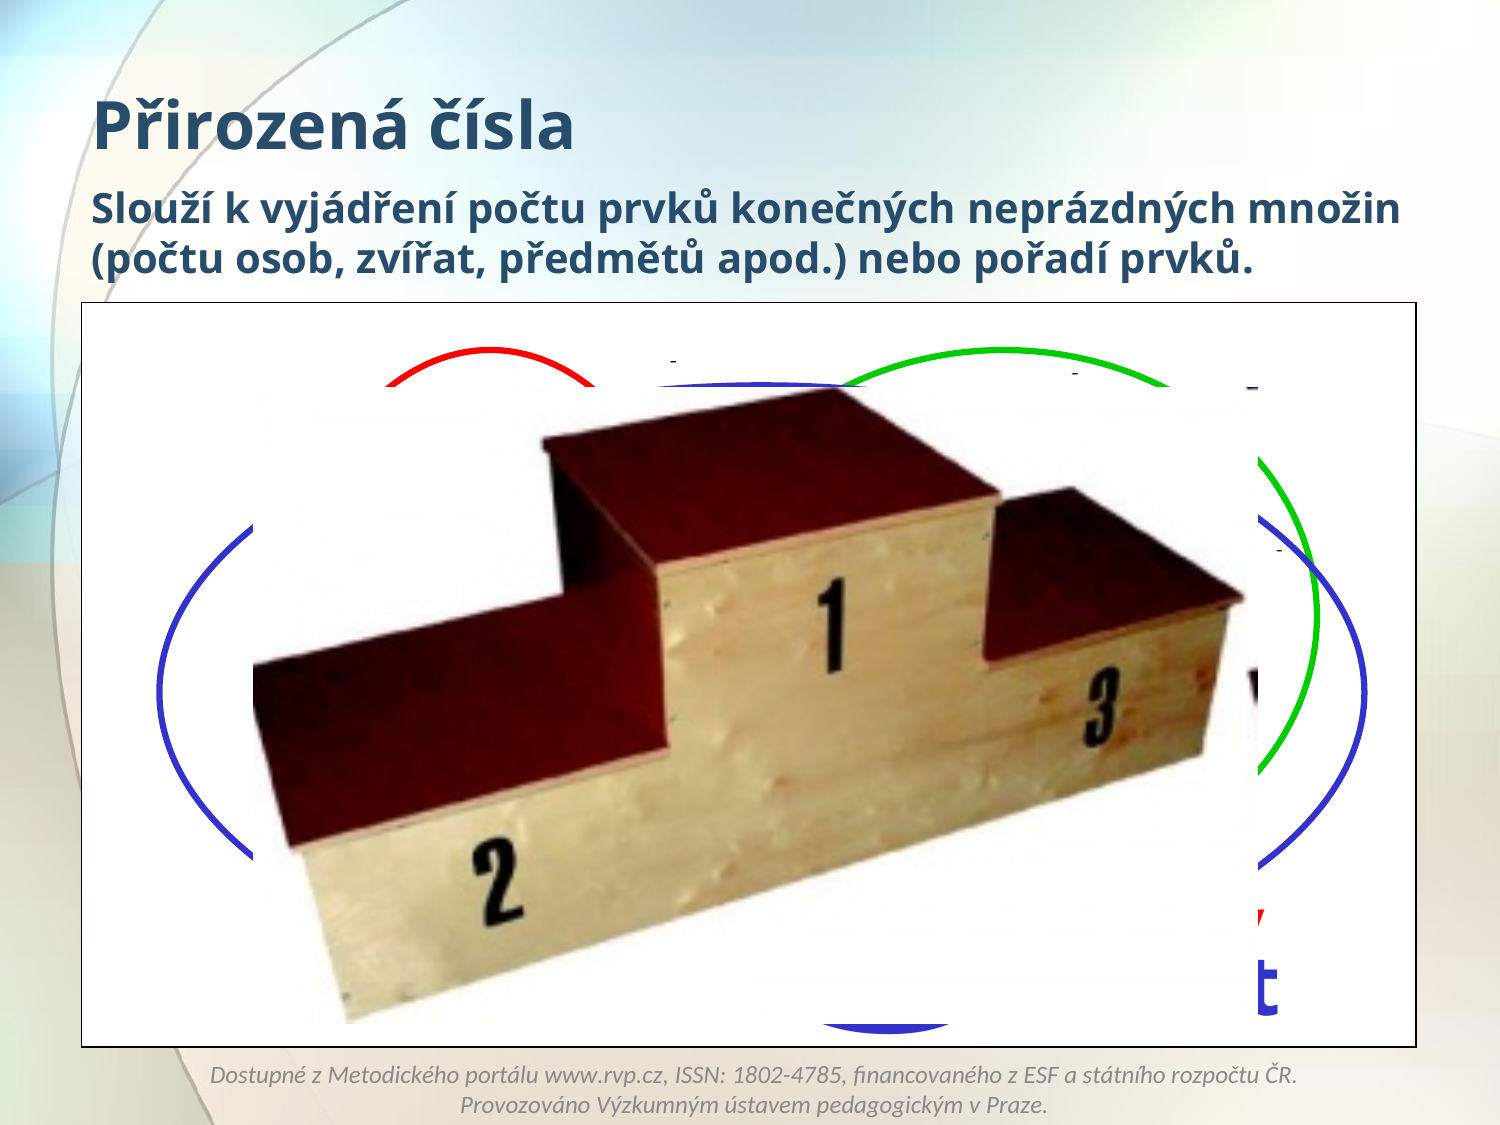

Přirozená čísla
Slouží k vyjádření počtu prvků konečných neprázdných množin (počtu osob, zvířat, předmětů apod.) nebo pořadí prvků.
3
2
5
kočky
psi
zvířat